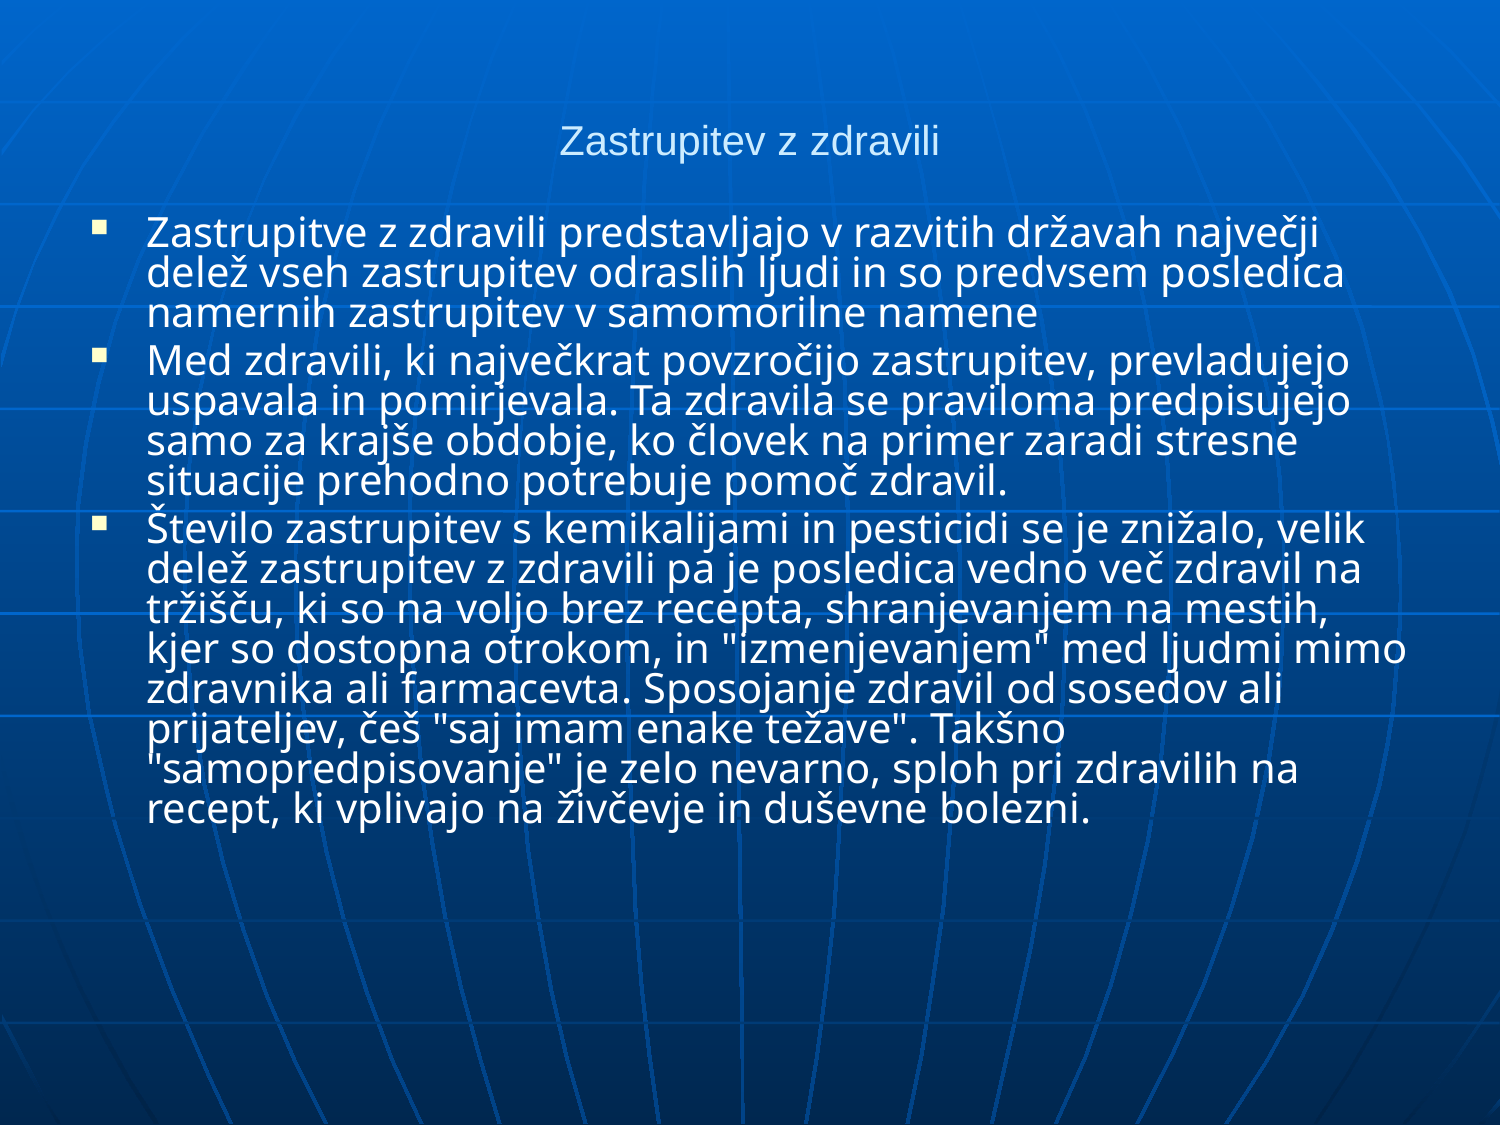

# Zastrupitev z zdravili
Zastrupitve z zdravili predstavljajo v razvitih državah največji delež vseh zastrupitev odraslih ljudi in so predvsem posledica namernih zastrupitev v samomorilne namene
Med zdravili, ki največkrat povzročijo zastrupitev, prevladujejo uspavala in pomirjevala. Ta zdravila se praviloma predpisujejo samo za krajše obdobje, ko človek na primer zaradi stresne situacije prehodno potrebuje pomoč zdravil.
Število zastrupitev s kemikalijami in pesticidi se je znižalo, velik delež zastrupitev z zdravili pa je posledica vedno več zdravil na tržišču, ki so na voljo brez recepta, shranjevanjem na mestih, kjer so dostopna otrokom, in "izmenjevanjem" med ljudmi mimo zdravnika ali farmacevta. Sposojanje zdravil od sosedov ali prijateljev, češ "saj imam enake težave". Takšno "samopredpisovanje" je zelo nevarno, sploh pri zdravilih na recept, ki vplivajo na živčevje in duševne bolezni.